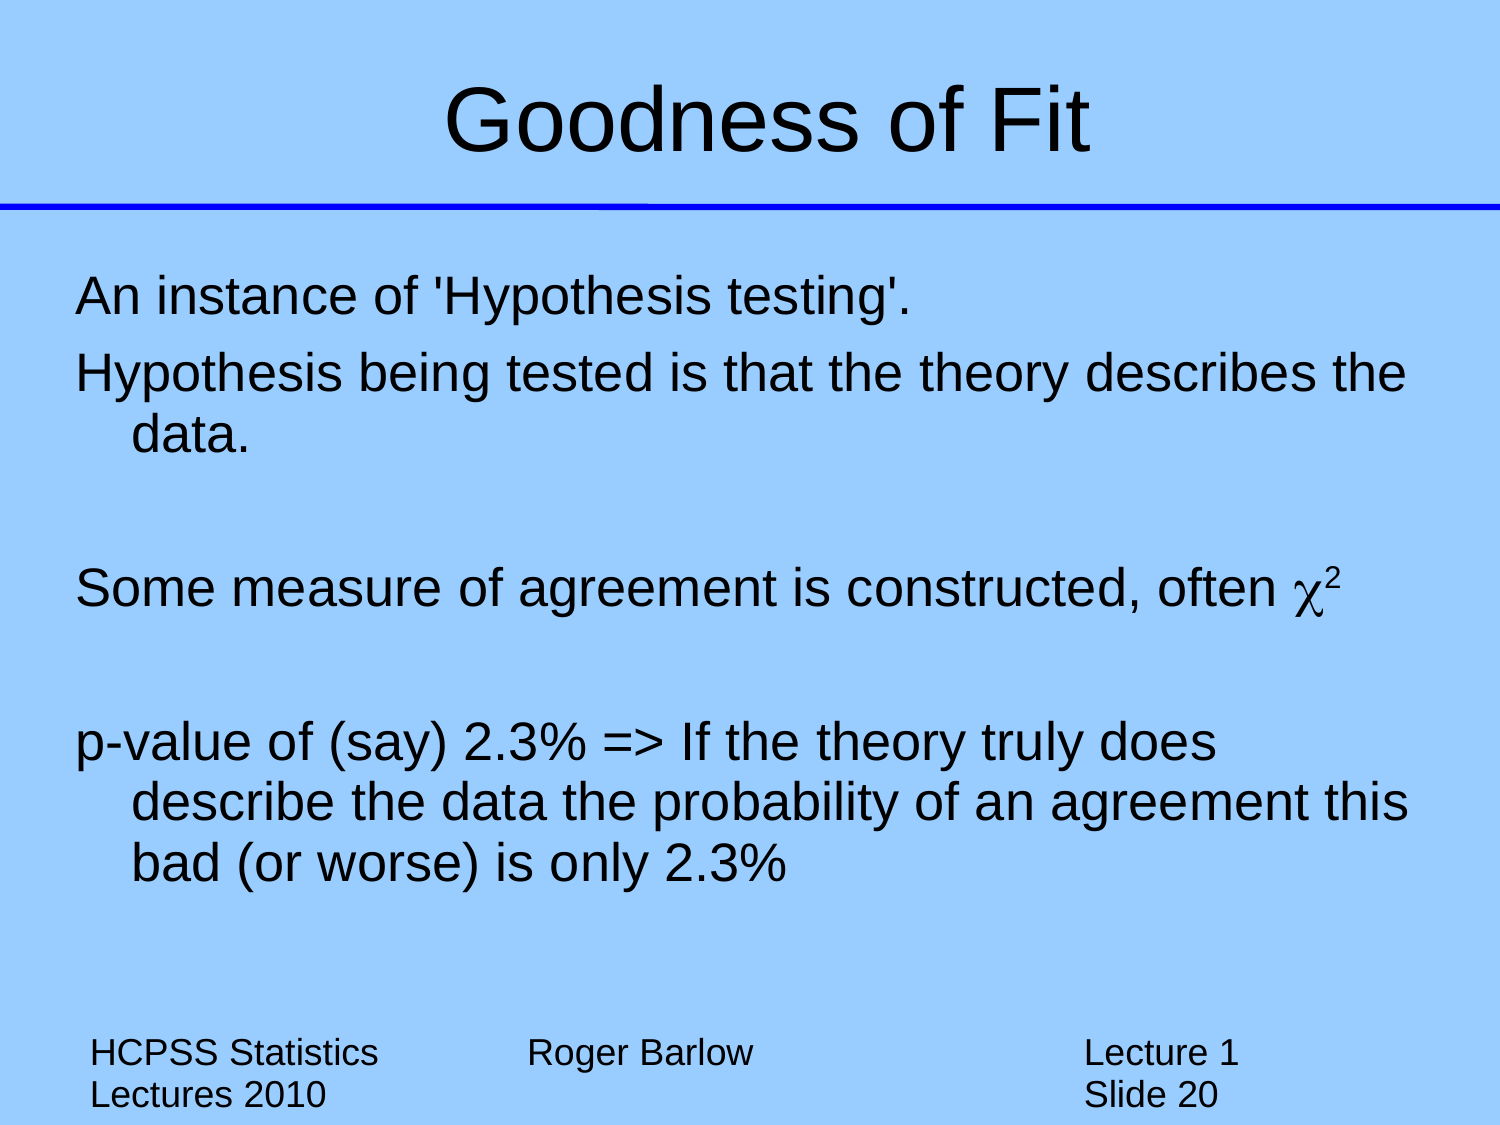

# Goodness of Fit
An instance of 'Hypothesis testing'.
Hypothesis being tested is that the theory describes the data.
Some measure of agreement is constructed, often 2
p-value of (say) 2.3% => If the theory truly does describe the data the probability of an agreement this bad (or worse) is only 2.3%
20